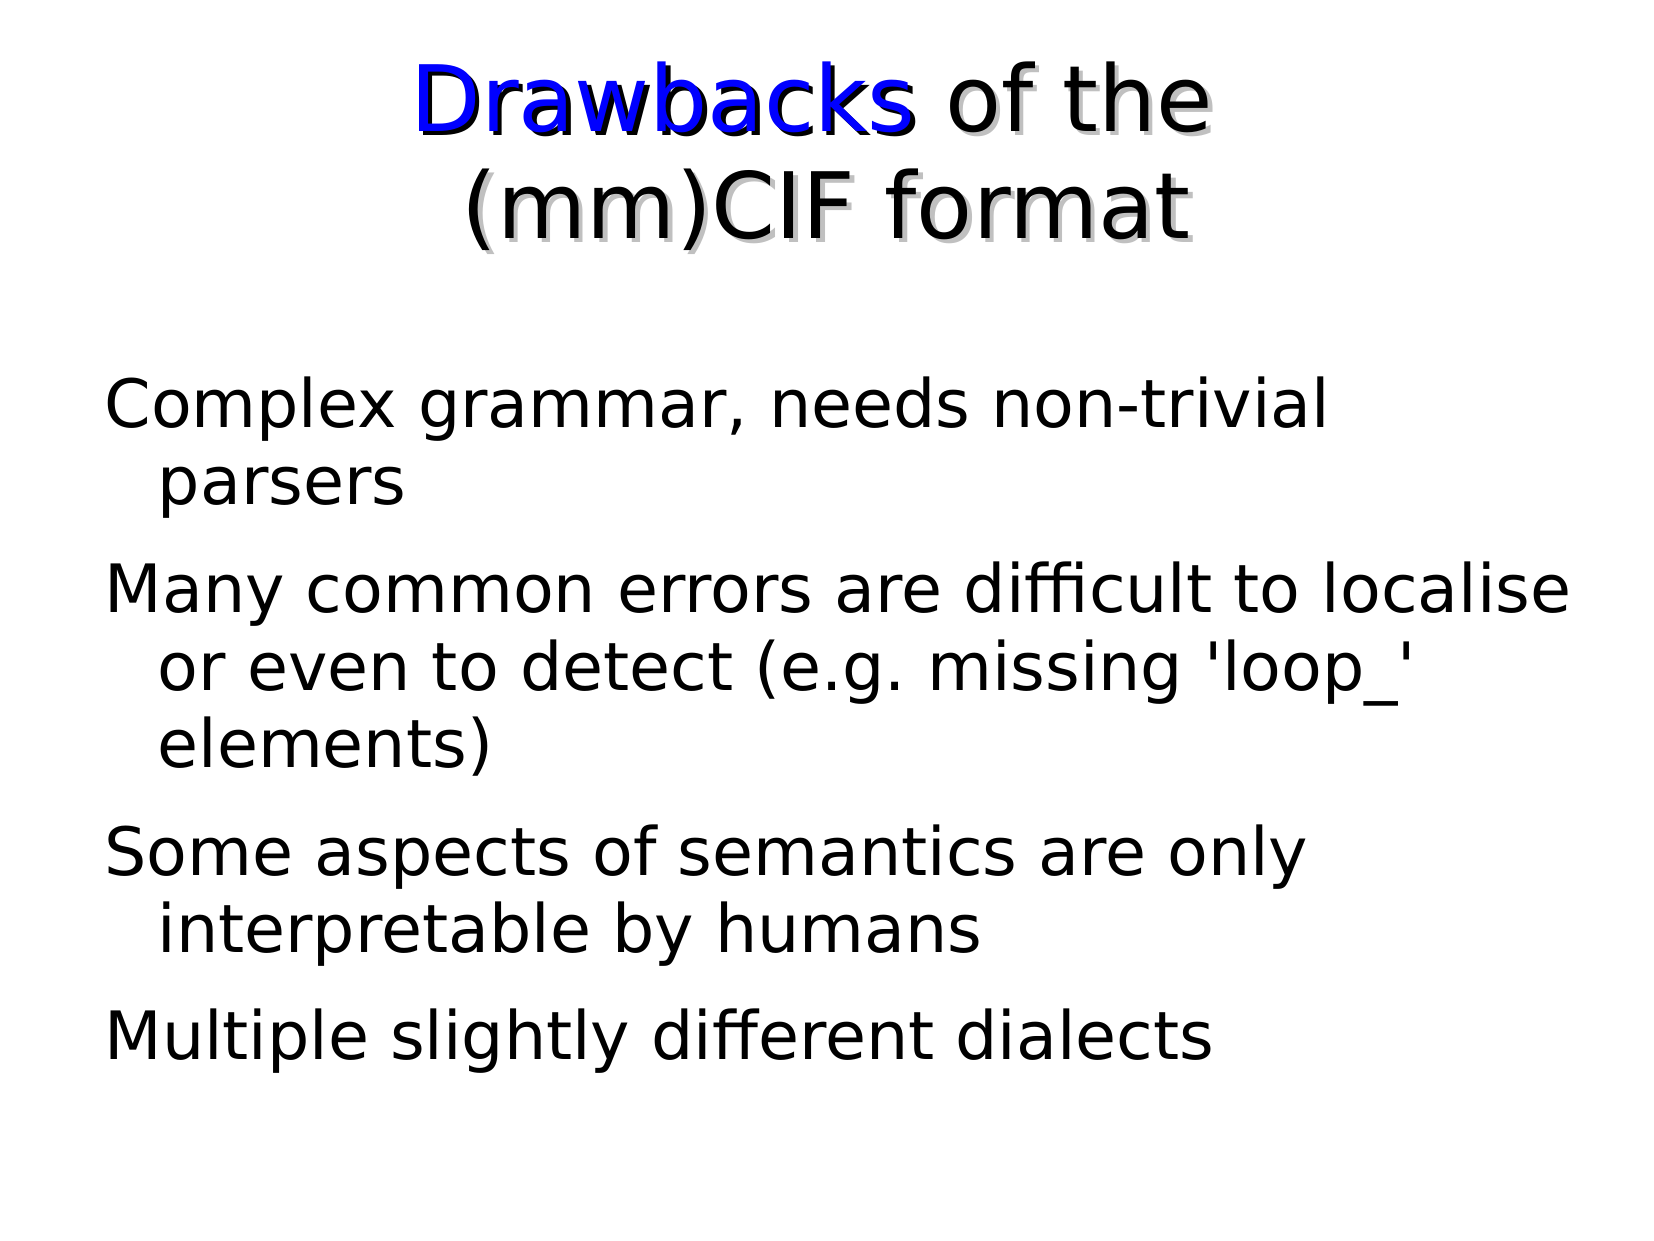

# Drawbacks of the (mm)CIF format
Complex grammar, needs non-trivial parsers
Many common errors are difficult to localise or even to detect (e.g. missing 'loop_' elements)
Some aspects of semantics are only interpretable by humans
Multiple slightly different dialects